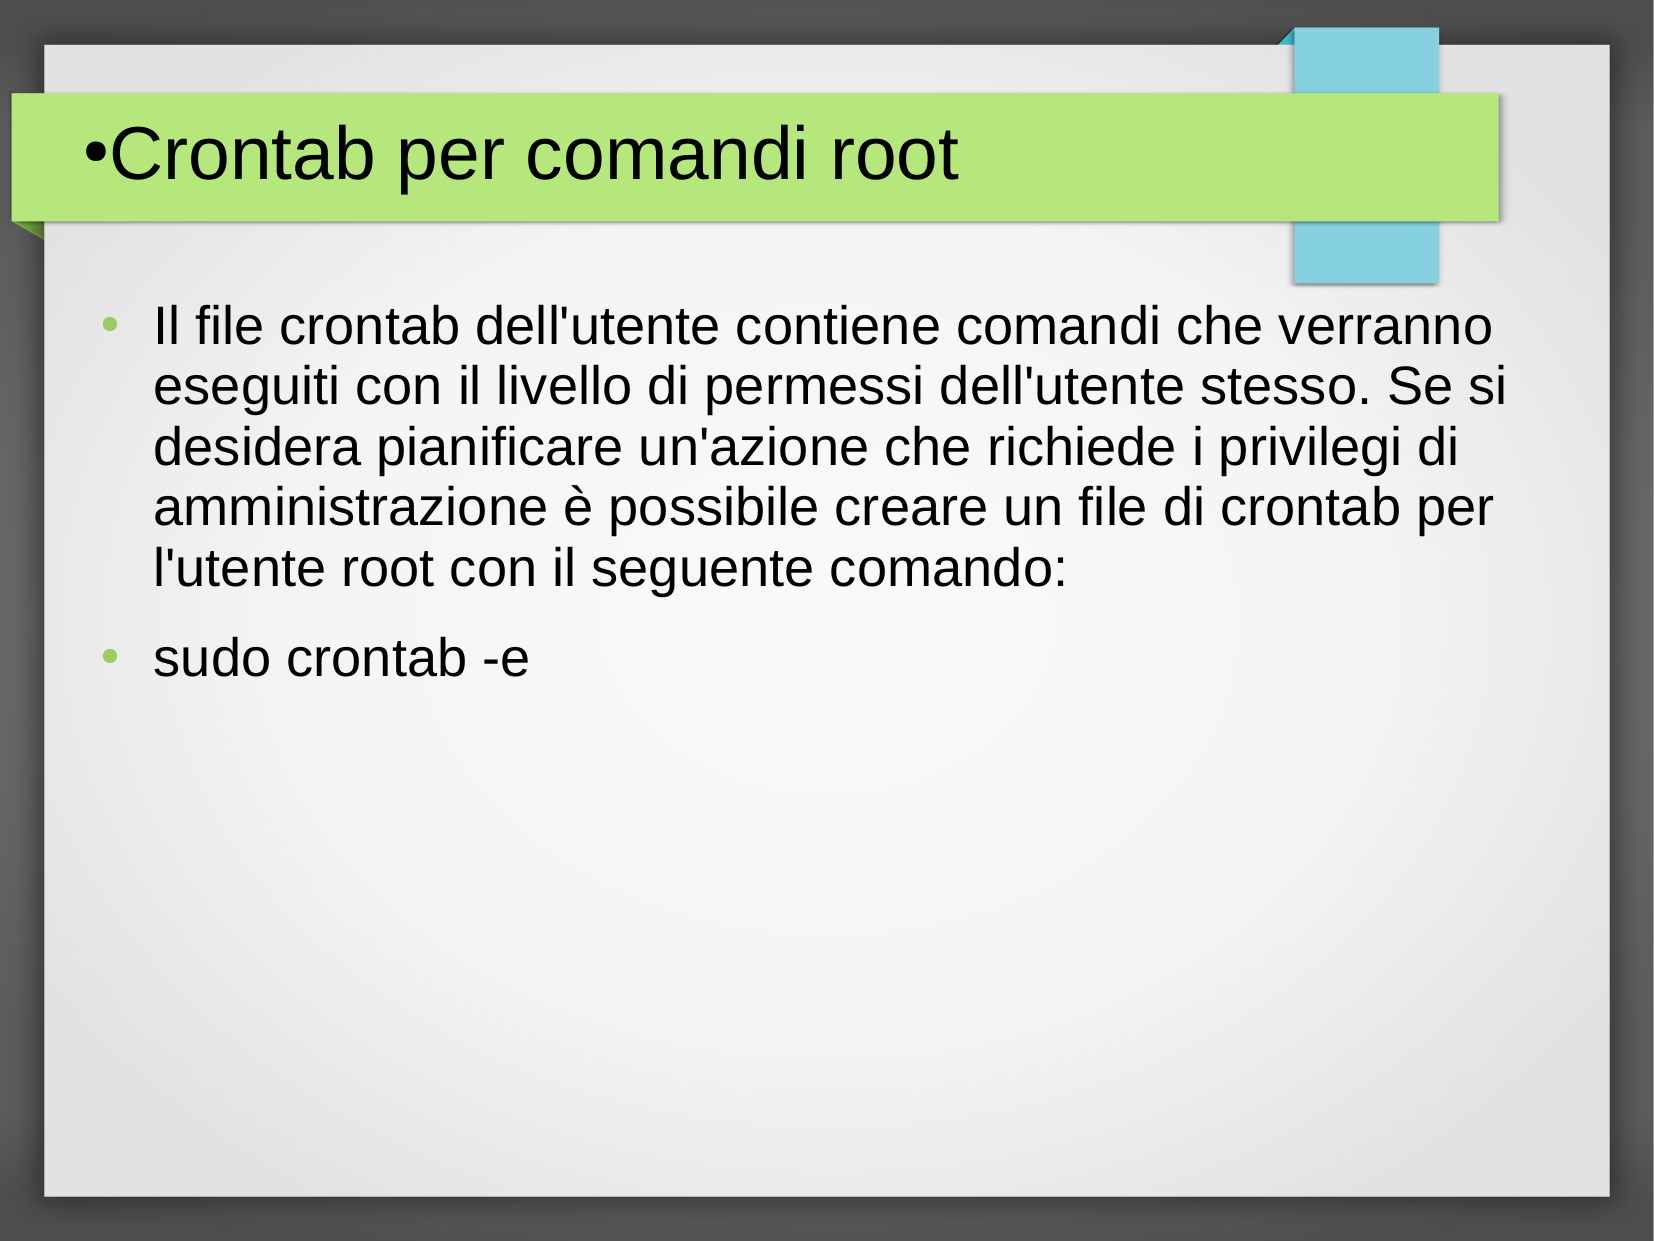

# Crontab per comandi root
Il file crontab dell'utente contiene comandi che verranno eseguiti con il livello di permessi dell'utente stesso. Se si desidera pianificare un'azione che richiede i privilegi di amministrazione è possibile creare un file di crontab per l'utente root con il seguente comando:
sudo crontab -e